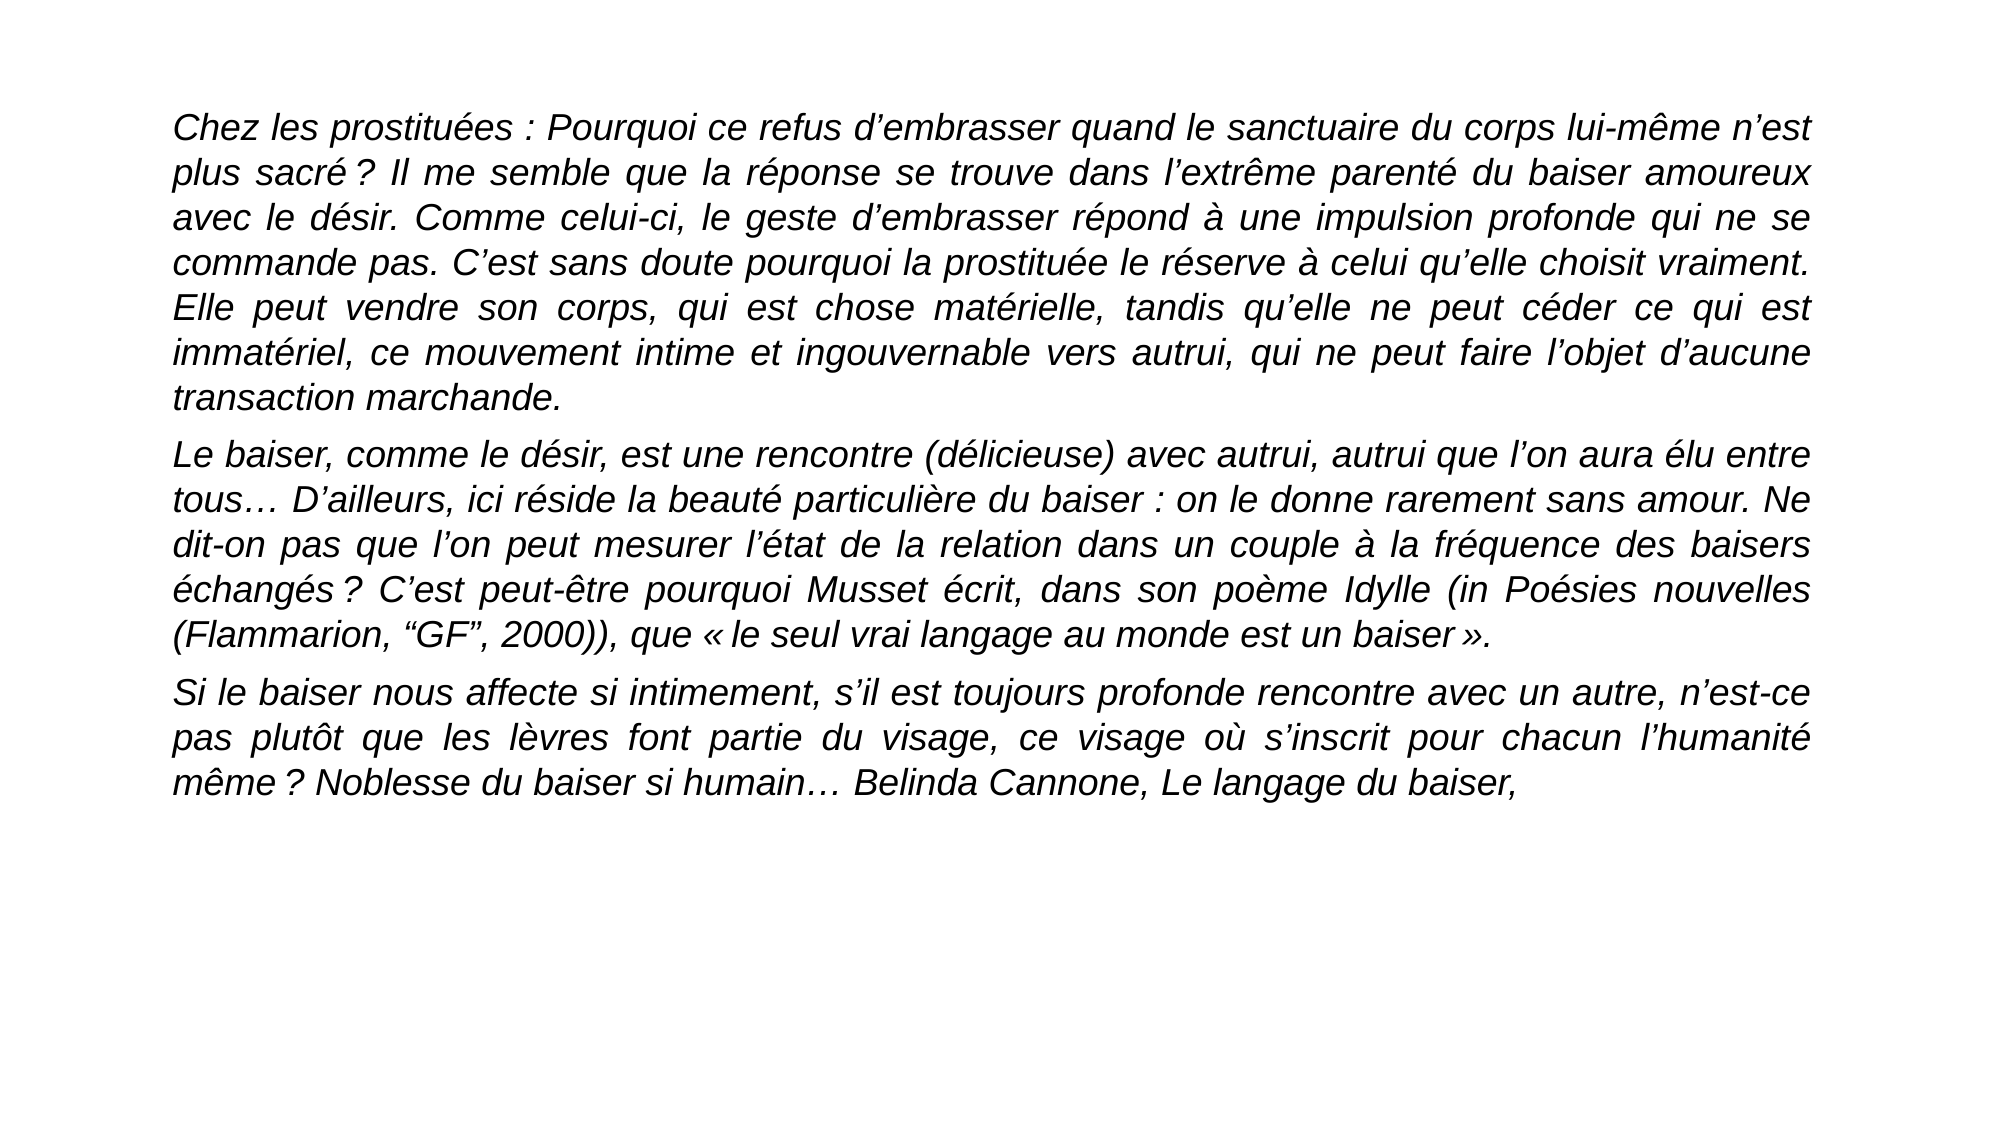

Chez les prostituées : Pourquoi ce refus d’embrasser quand le sanctuaire du corps lui-même n’est plus sacré ? Il me semble que la réponse se trouve dans l’extrême parenté du baiser amoureux avec le désir. Comme celui-ci, le geste d’embrasser répond à une impulsion profonde qui ne se commande pas. C’est sans doute pourquoi la prostituée le réserve à celui qu’elle choisit vraiment. Elle peut vendre son corps, qui est chose matérielle, tandis qu’elle ne peut céder ce qui est immatériel, ce mouvement intime et ingouvernable vers autrui, qui ne peut faire l’objet d’aucune transaction marchande.
Le baiser, comme le désir, est une rencontre (délicieuse) avec autrui, autrui que l’on aura élu entre tous… D’ailleurs, ici réside la beauté particulière du baiser : on le donne rarement sans amour. Ne dit-on pas que l’on peut mesurer l’état de la relation dans un couple à la fréquence des baisers échangés ? C’est peut-être pourquoi Musset écrit, dans son poème Idylle (in Poésies nouvelles (Flammarion, “GF”, 2000)), que « le seul vrai langage au monde est un baiser ».
Si le baiser nous affecte si intimement, s’il est toujours profonde rencontre avec un autre, n’est-ce pas plutôt que les lèvres font partie du visage, ce visage où s’inscrit pour chacun l’humanité même ? Noblesse du baiser si humain… Belinda Cannone, Le langage du baiser,